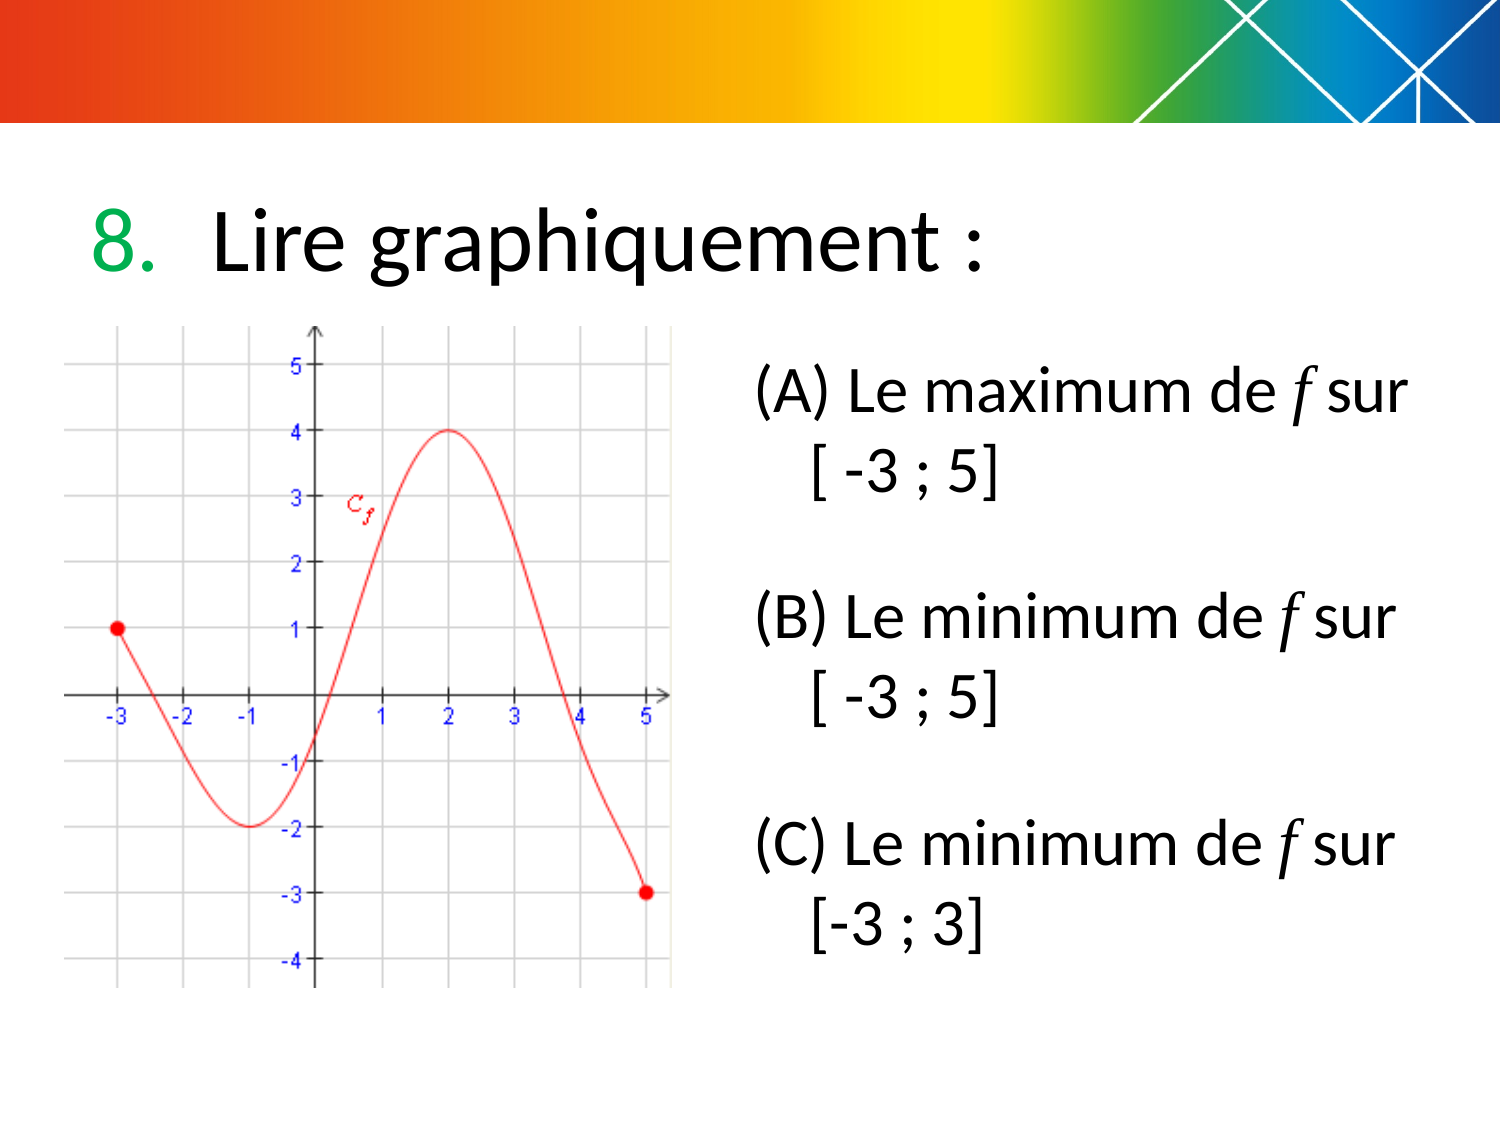

# Lire graphiquement :
 Le maximum de f sur [ -3 ; 5]
 Le minimum de f sur [ -3 ; 5]
 Le minimum de f sur [-3 ; 3]